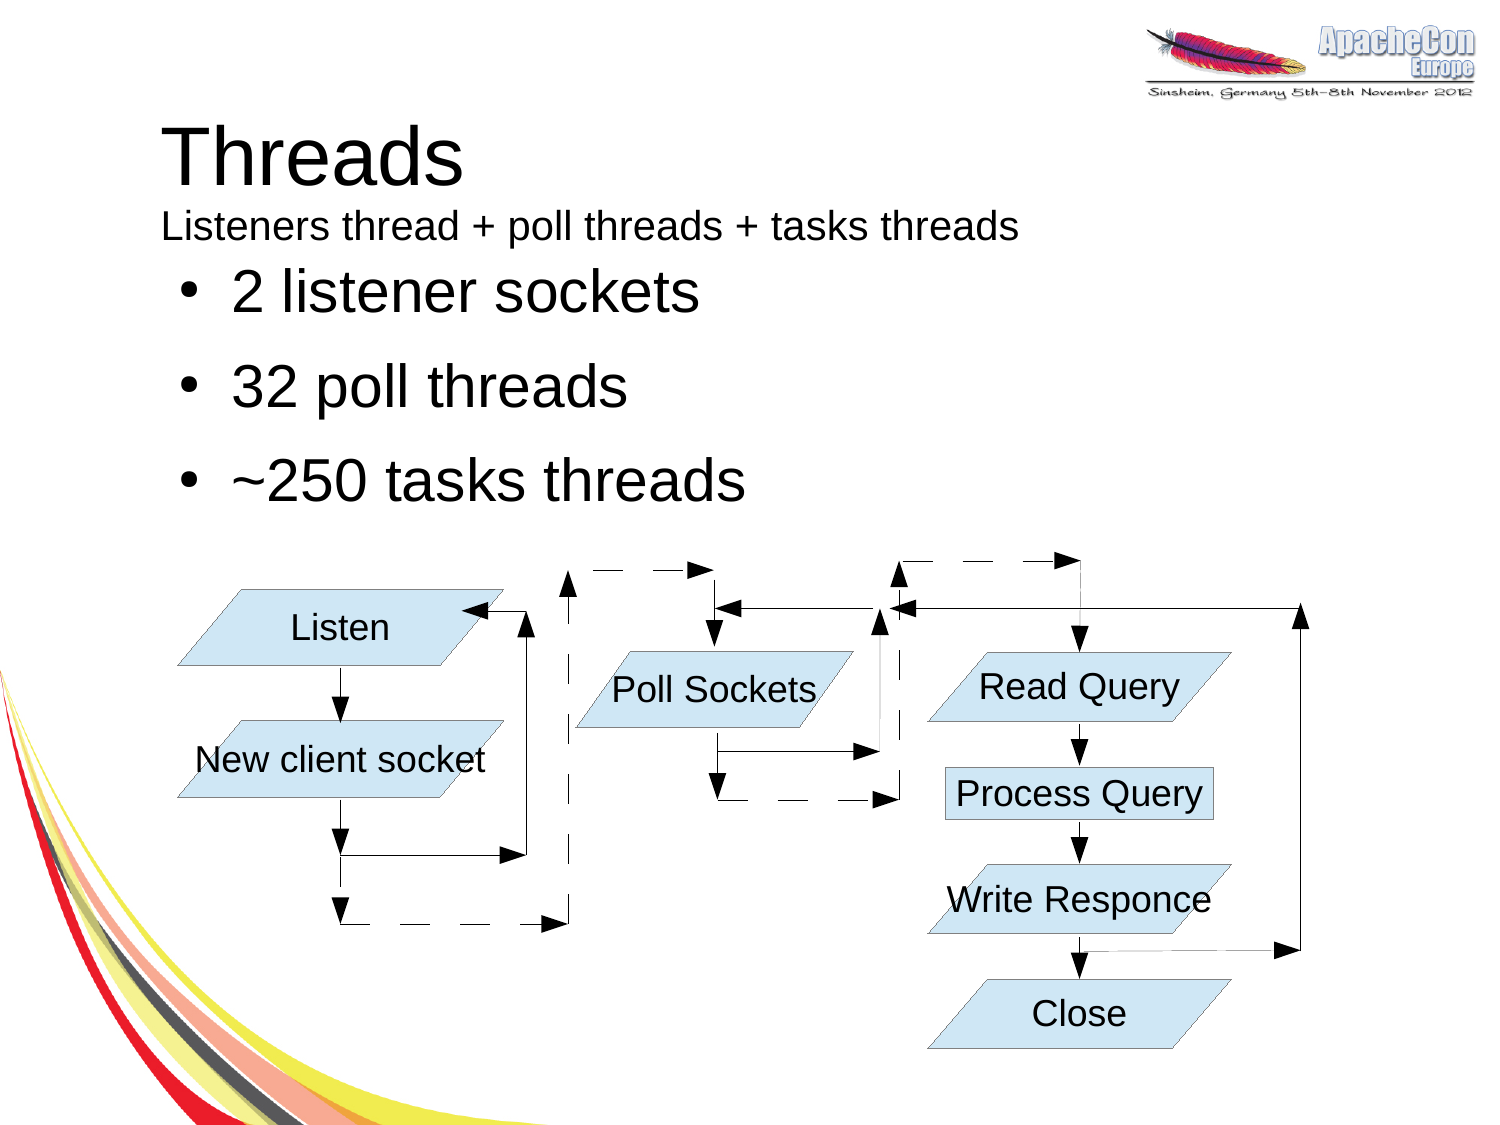

# Threads Listeners thread + poll threads + tasks threads
2 listener sockets
32 poll threads
~250 tasks threads
Listen
Poll Sockets
Read Query
New client socket
Process Query
Write Responce
Close